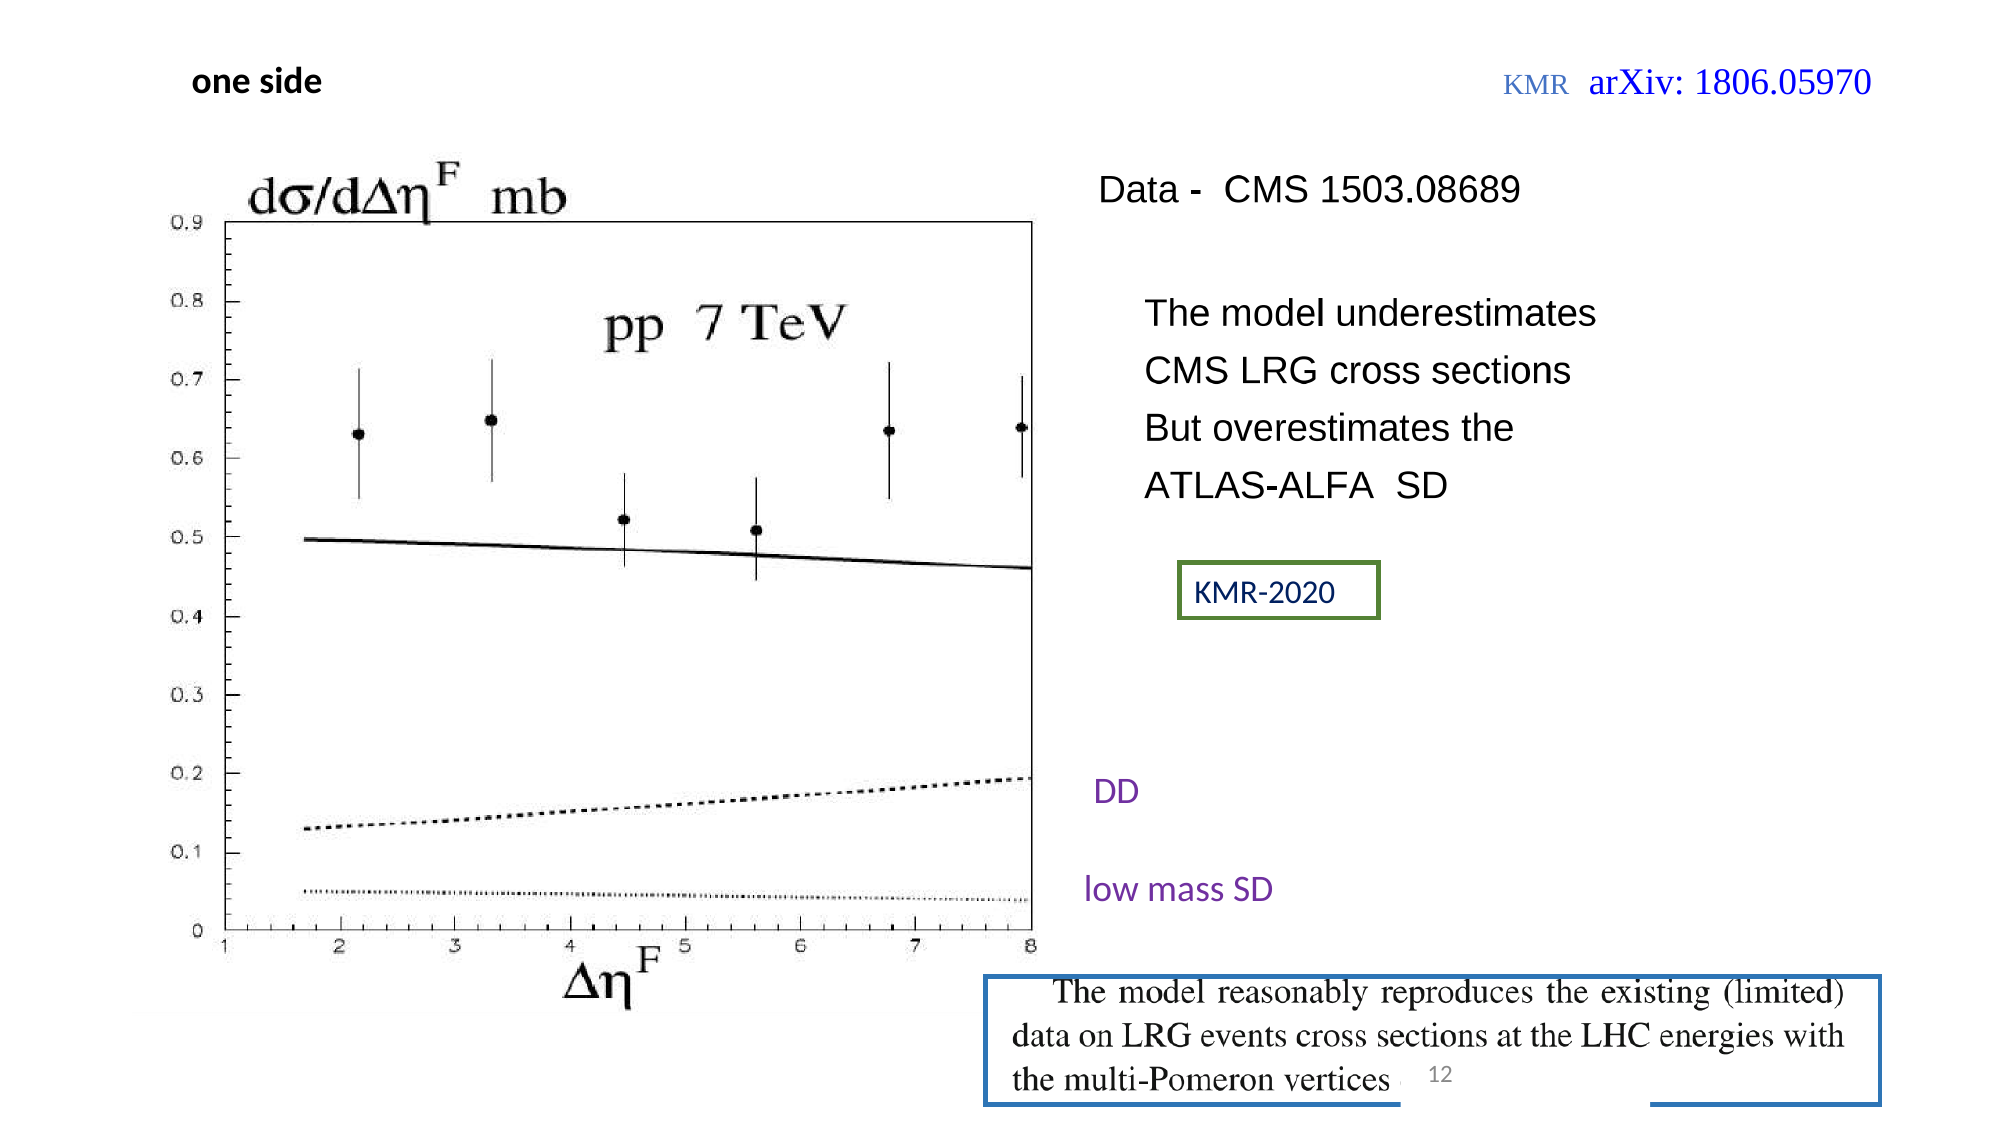

one side
KMR arXiv: 1806.05970
KMR-2020
DD
low mass SD